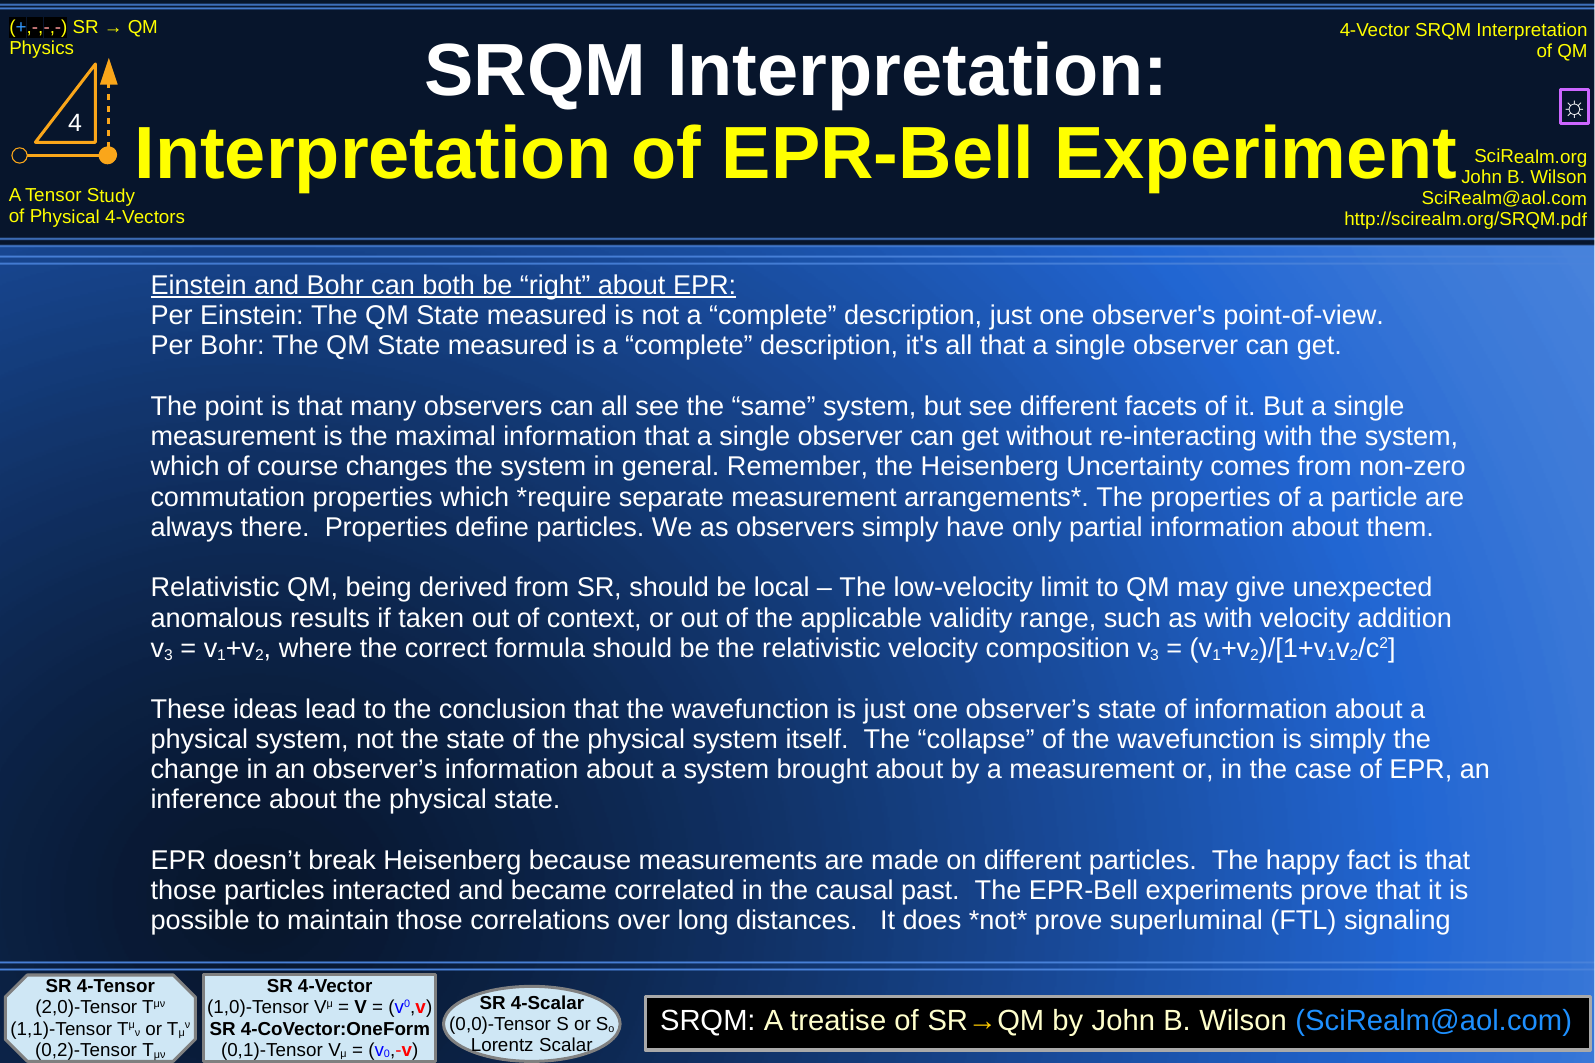

(+,-,-,-) SR → QM
Physics
A Tensor Study
of Physical 4-Vectors
4-Vector SRQM Interpretation
of QM
SciRealm.org
John B. Wilson
SciRealm@aol.com
http://scirealm.org/SRQM.pdf
# SRQM Interpretation: Interpretation of EPR-Bell Experiment
4
☼
Einstein and Bohr can both be “right” about EPR:
Per Einstein: The QM State measured is not a “complete” description, just one observer's point-of-view.
Per Bohr: The QM State measured is a “complete” description, it's all that a single observer can get.
The point is that many observers can all see the “same” system, but see different facets of it. But a single measurement is the maximal information that a single observer can get without re-interacting with the system, which of course changes the system in general. Remember, the Heisenberg Uncertainty comes from non-zero commutation properties which *require separate measurement arrangements*. The properties of a particle are always there. Properties define particles. We as observers simply have only partial information about them.
Relativistic QM, being derived from SR, should be local – The low-velocity limit to QM may give unexpected anomalous results if taken out of context, or out of the applicable validity range, such as with velocity addition
v3 = v1+v2, where the correct formula should be the relativistic velocity composition v3 = (v1+v2)/[1+v1v2/c2]
These ideas lead to the conclusion that the wavefunction is just one observer’s state of information about a physical system, not the state of the physical system itself. The “collapse” of the wavefunction is simply the change in an observer’s information about a system brought about by a measurement or, in the case of EPR, an inference about the physical state.
EPR doesn’t break Heisenberg because measurements are made on different particles. The happy fact is that those particles interacted and became correlated in the causal past. The EPR-Bell experiments prove that it is possible to maintain those correlations over long distances. It does *not* prove superluminal (FTL) signaling
SR 4-Tensor
(2,0)-Tensor Tμν
(1,1)-Tensor Tμν or Tμν
(0,2)-Tensor Tμν
SR 4-Vector
(1,0)-Tensor Vμ = V = (v0,v)
SR 4-CoVector:OneForm
(0,1)-Tensor Vμ = (v0,-v)
SR 4-Scalar
(0,0)-Tensor S or So
Lorentz Scalar
SRQM: A treatise of SR→QM by John B. Wilson (SciRealm@aol.com)